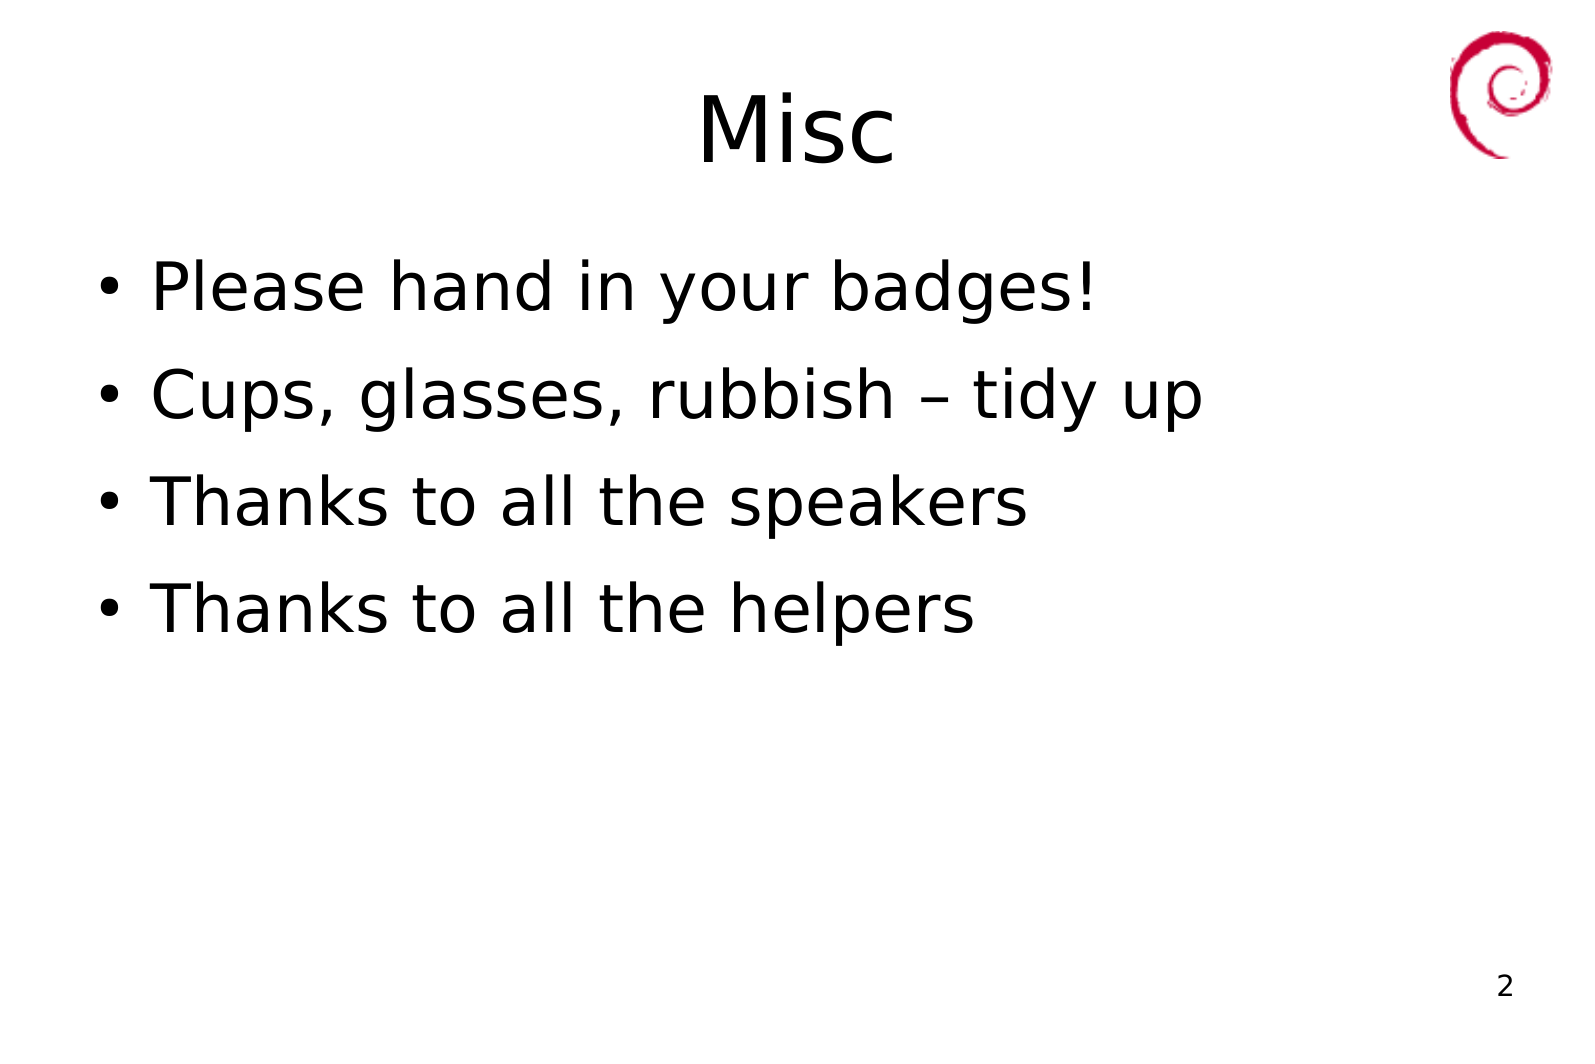

# Misc
Please hand in your badges!
Cups, glasses, rubbish – tidy up
Thanks to all the speakers
Thanks to all the helpers
2